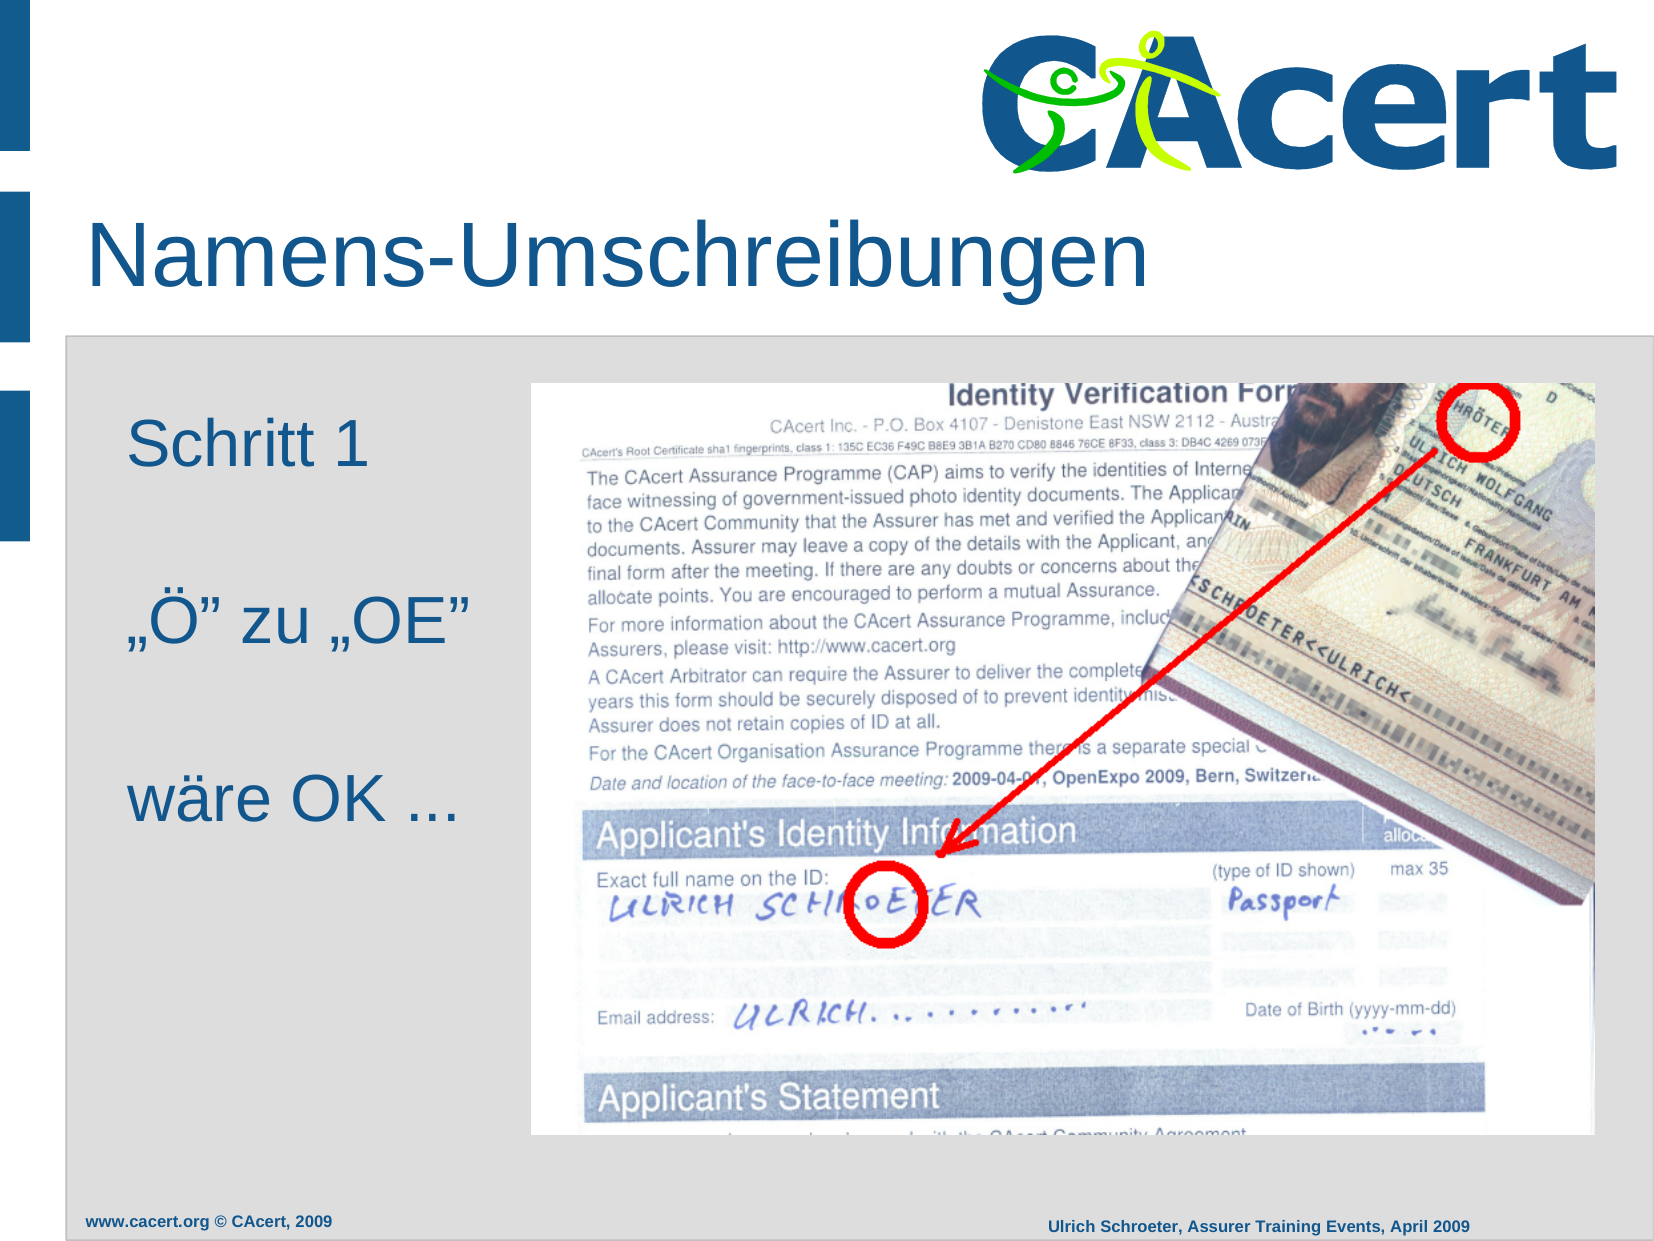

Namens-Umschreibungen
Schritt 1
„Ö” zu „OE”
 wäre OK ...